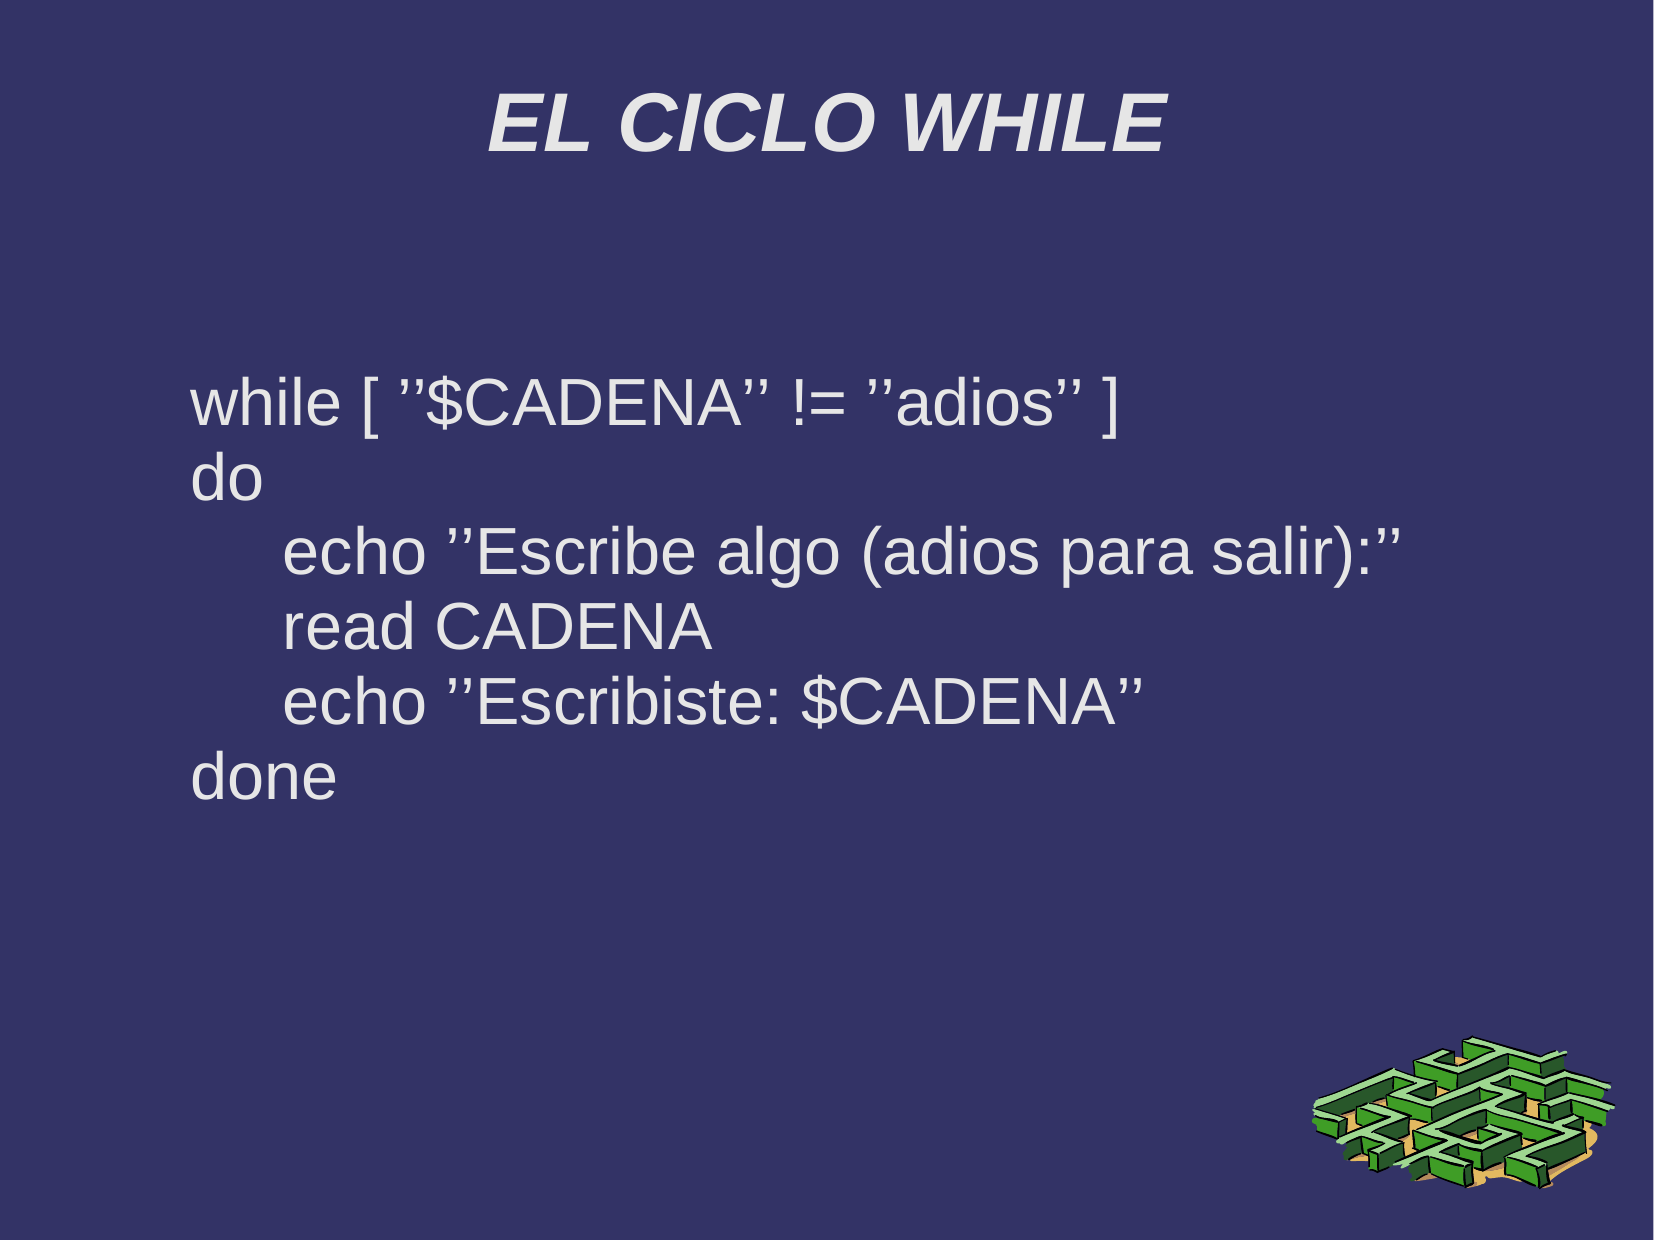

# EL CICLO WHILE
while [ ’’$CADENA’’ != ’’adios’’ ]
do
 echo ’’Escribe algo (adios para salir):’’
 read CADENA
 echo ’’Escribiste: $CADENA’’
done